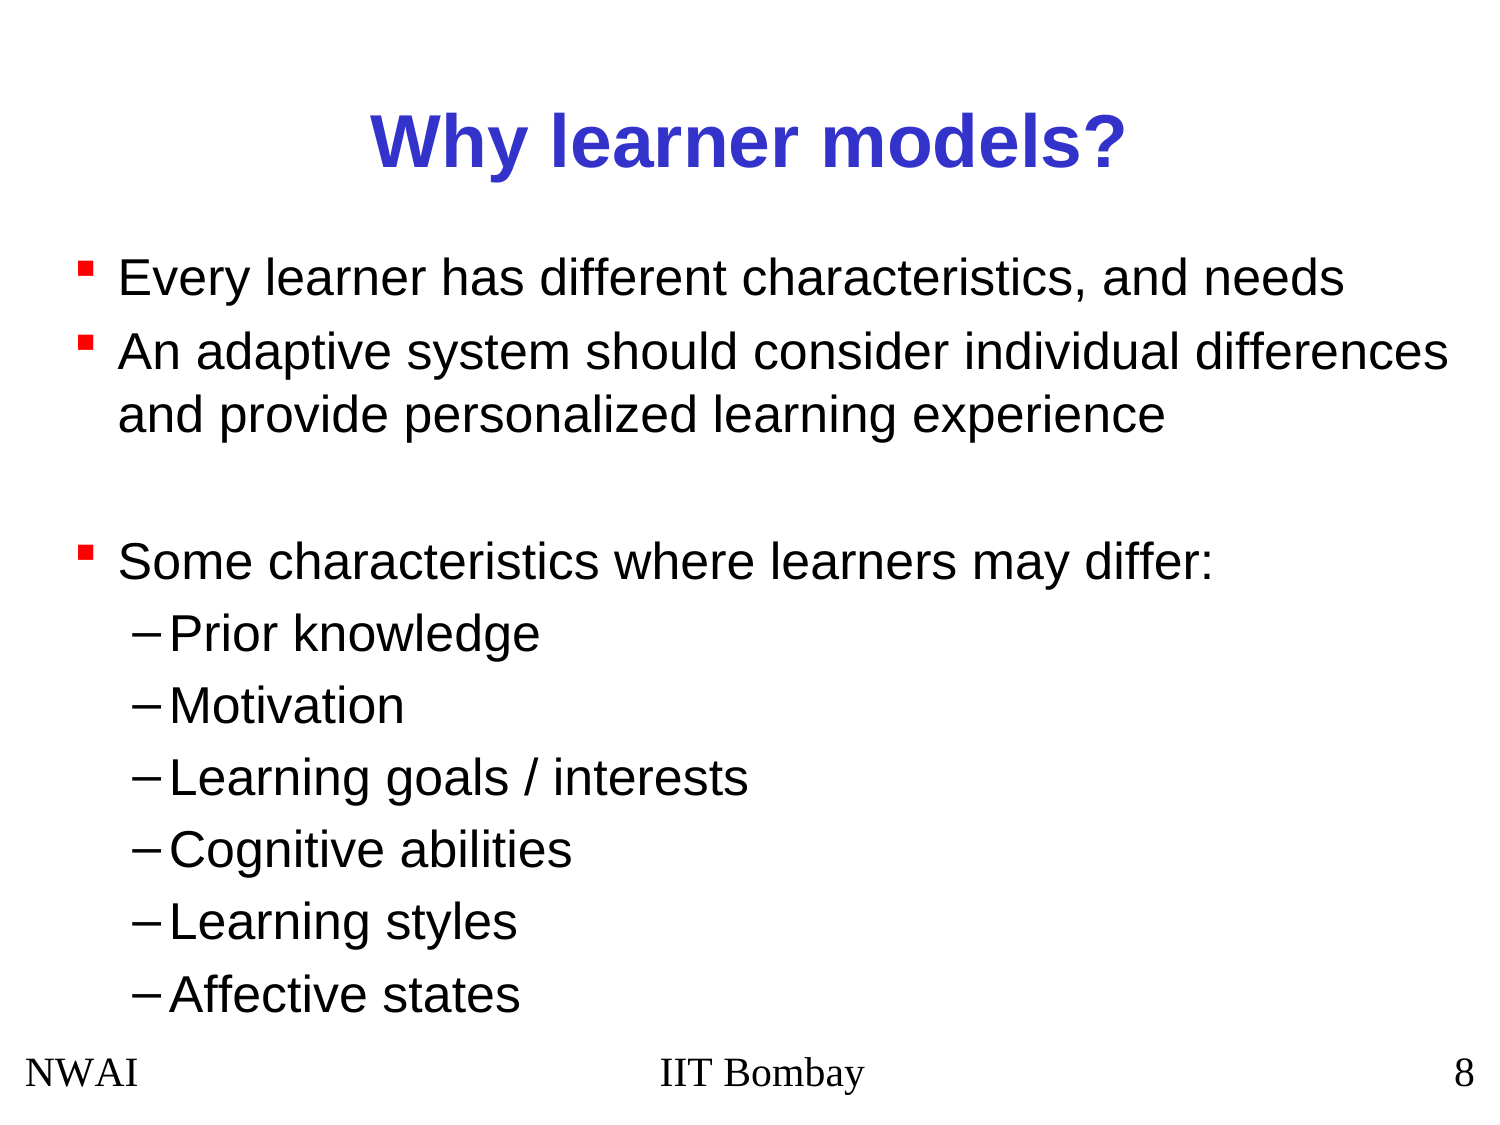

# Why learner models?
Every learner has different characteristics, and needs
An adaptive system should consider individual differences and provide personalized learning experience
Some characteristics where learners may differ:
Prior knowledge
Motivation
Learning goals / interests
Cognitive abilities
Learning styles
Affective states
NWAI
IIT Bombay
8